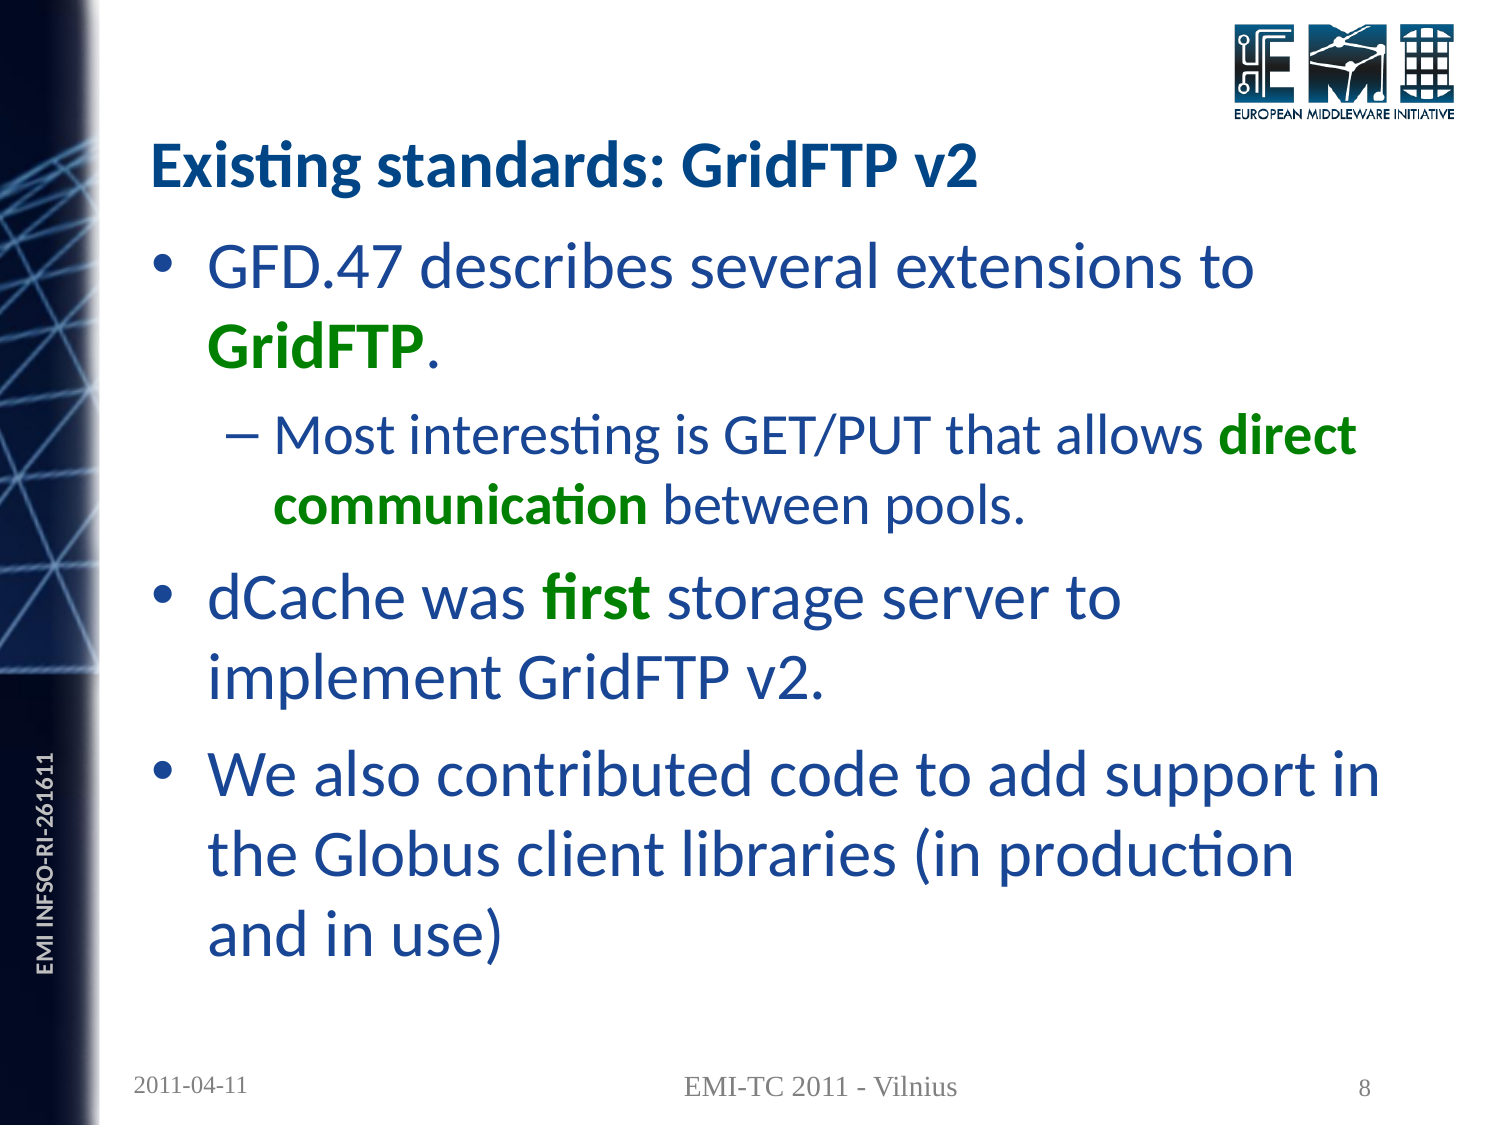

# Existing standards: GridFTP v2
GFD.47 describes several extensions to GridFTP.
Most interesting is GET/PUT that allows direct communication between pools.
dCache was first storage server to implement GridFTP v2.
We also contributed code to add support in the Globus client libraries (in production and in use)
2011-04-13
EMI-TC 2011 - Vilnius
8